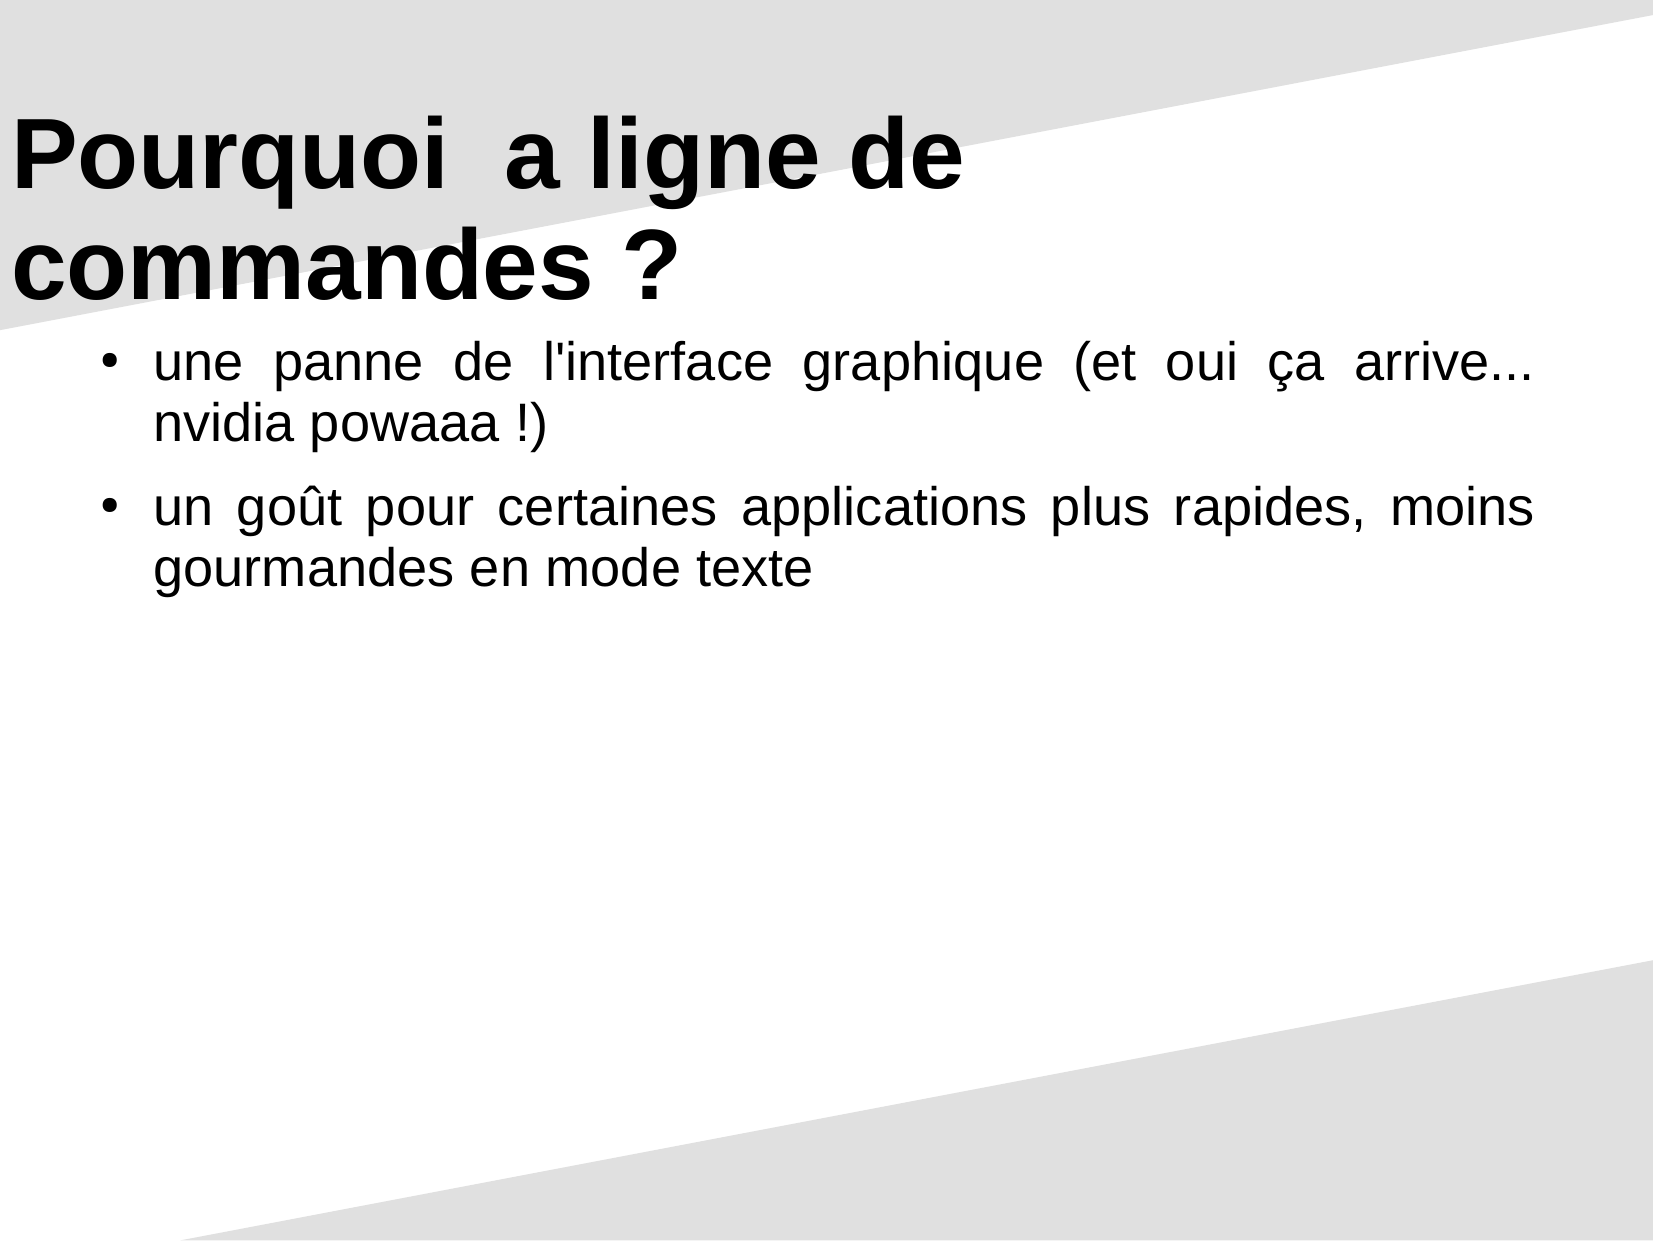

# Pourquoi a ligne de commandes ?
une panne de l'interface graphique (et oui ça arrive... nvidia powaaa !)
un goût pour certaines applications plus rapides, moins gourmandes en mode texte